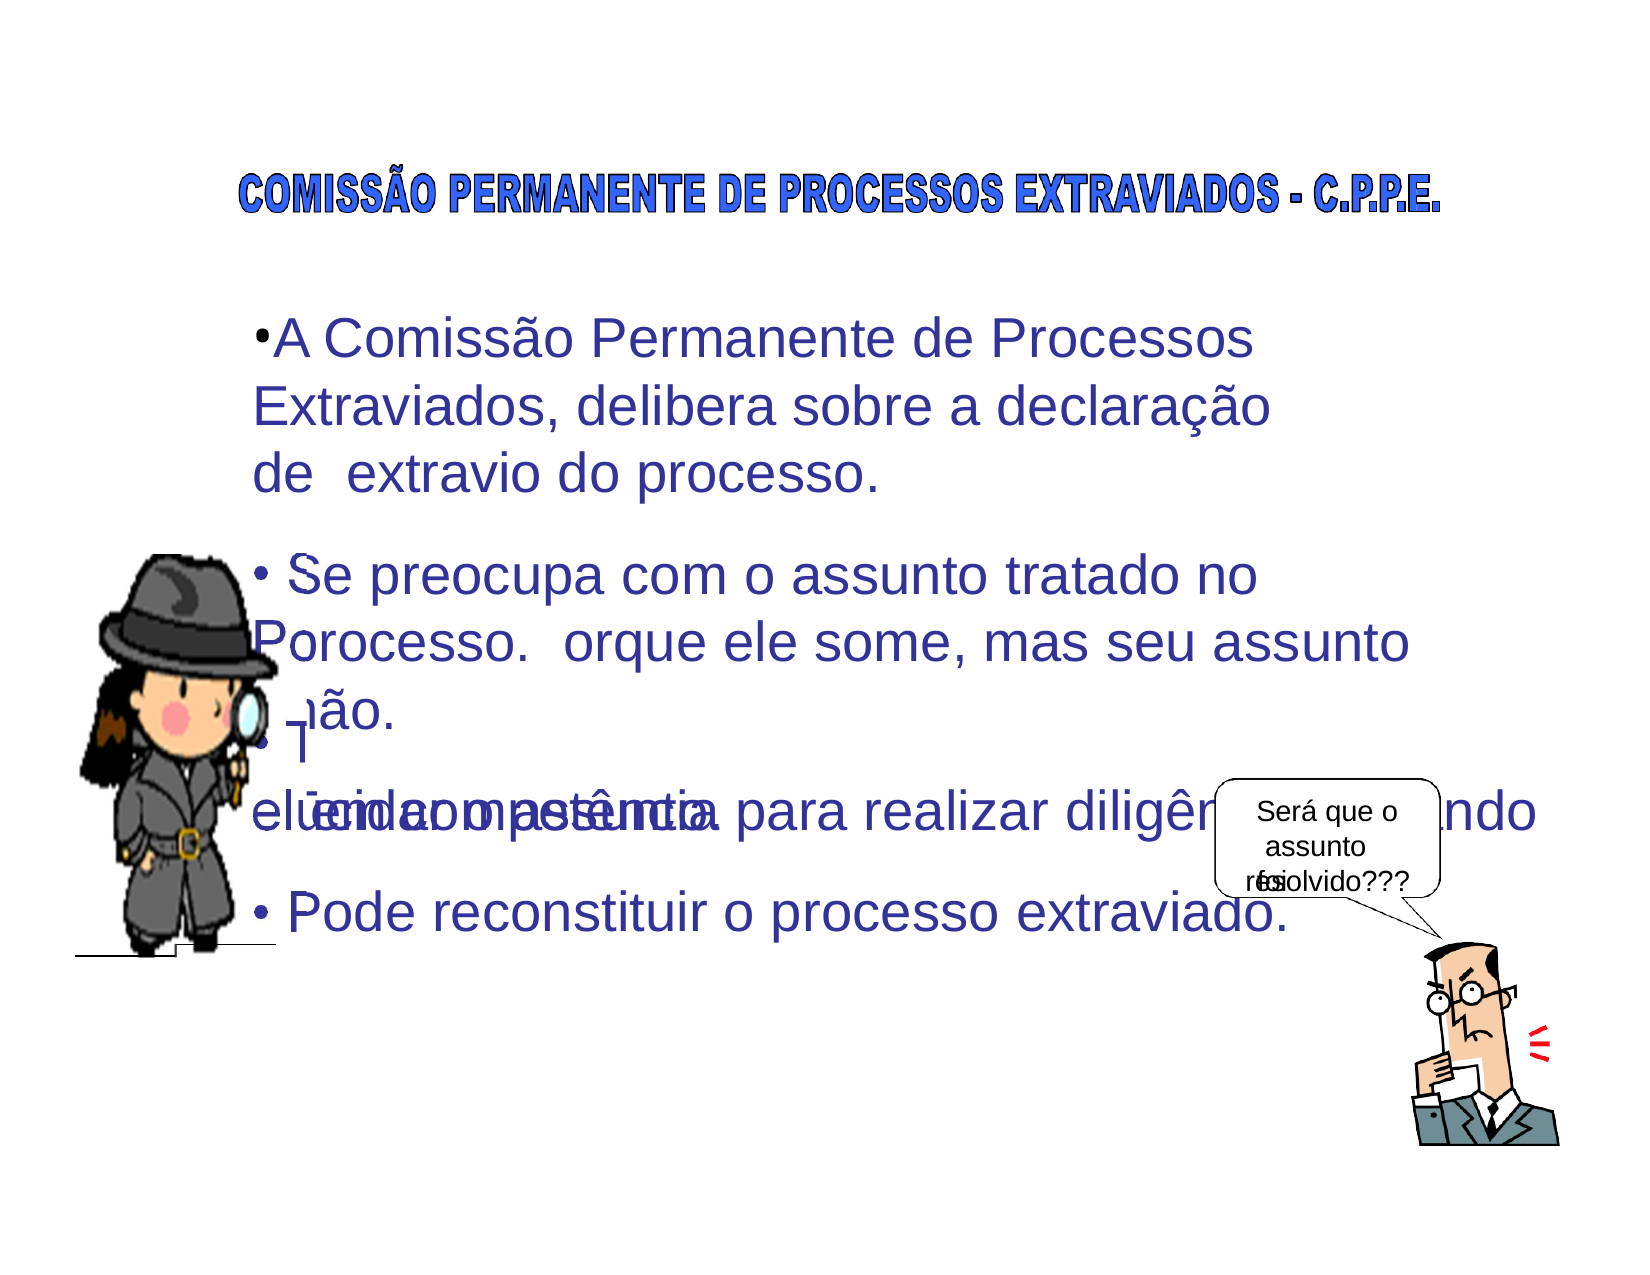

A Comissão Permanente de Processos Extraviados, delibera sobre a declaração de extravio do processo.
Se preocupa com o assunto tratado no processo. orque ele some, mas seu assunto não.
Tem competência para realizar diligências visando
•
P
• el
•
ucidar o assunto.
Será que o assunto foi
resolvido???
Pode reconstituir o processo extraviado.